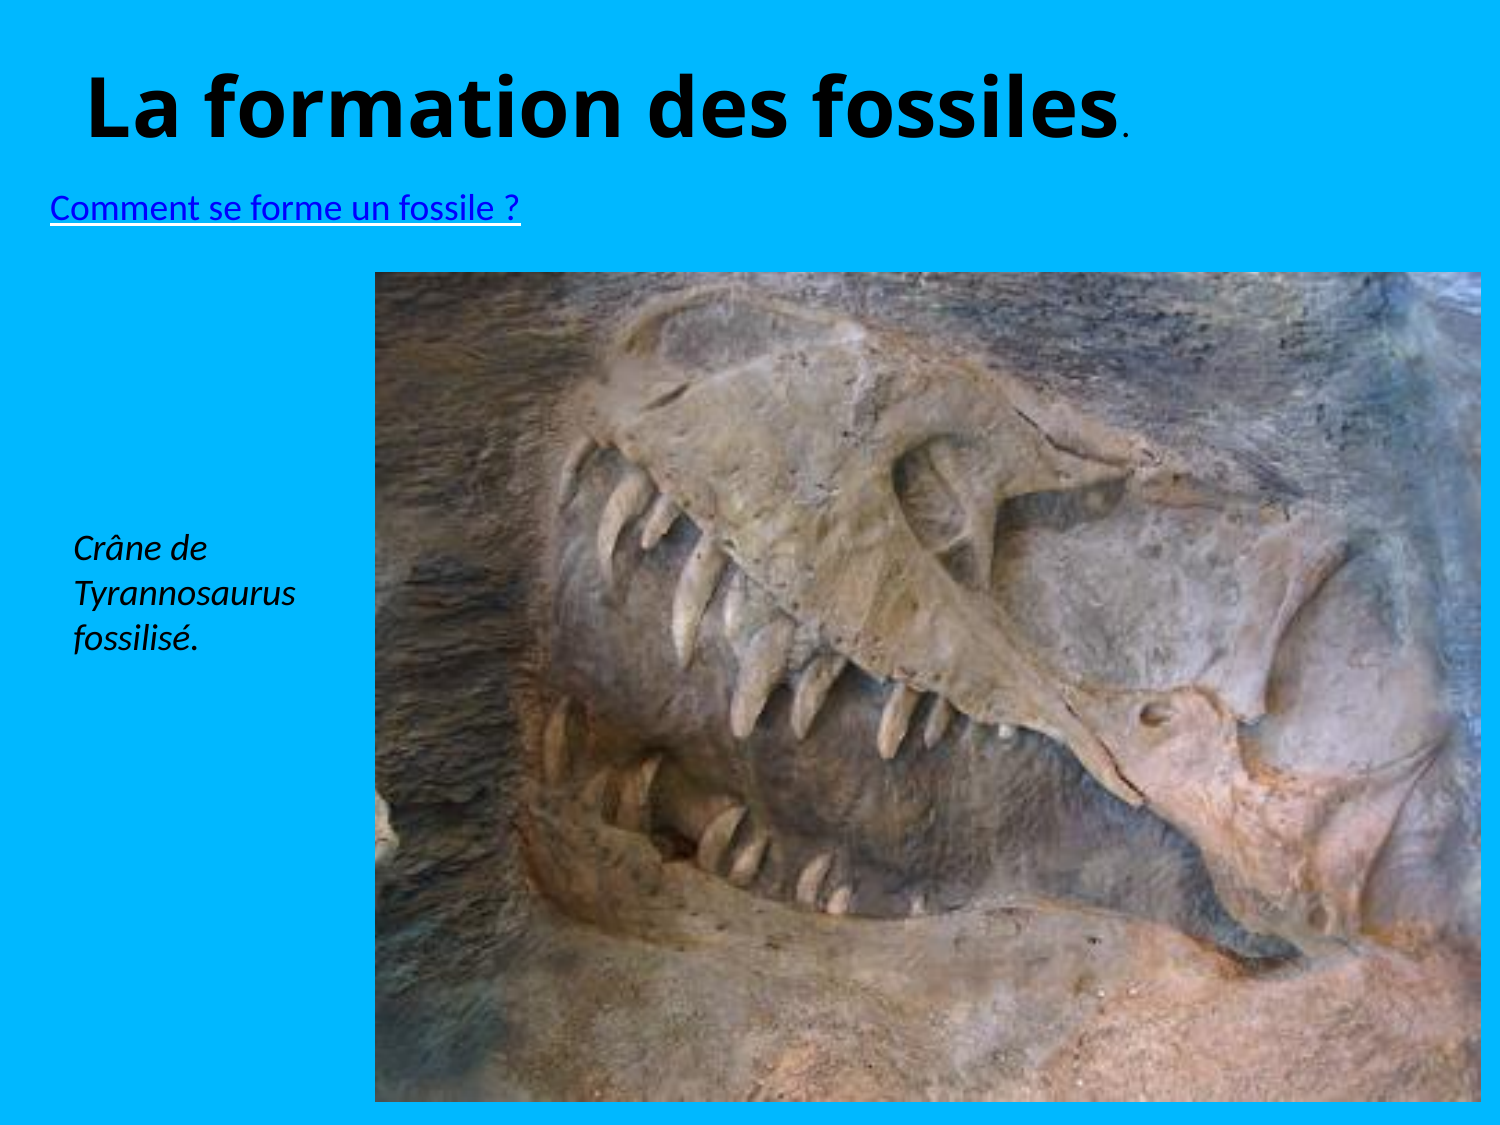

La formation des fossiles.
Comment se forme un fossile ?
Crâne de Tyrannosaurus fossilisé.